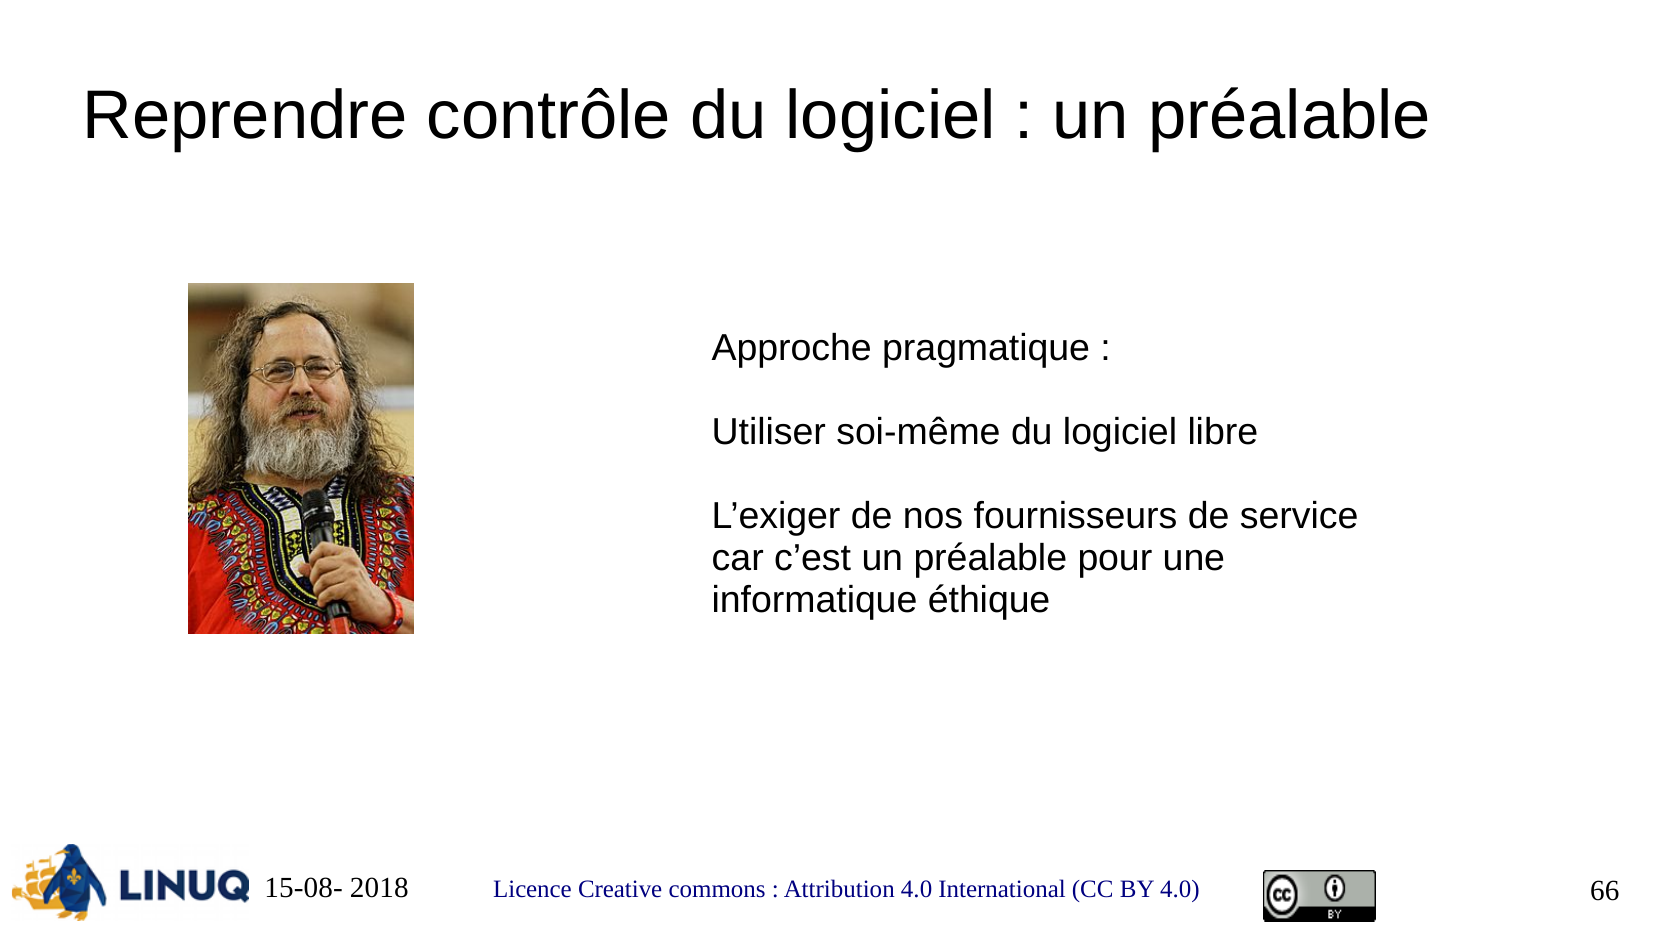

# Reprendre contrôle du logiciel : un préalable
Approche pragmatique :
Utiliser soi-même du logiciel libre
L’exiger de nos fournisseurs de service car c’est un préalable pour une informatique éthique
15-08- 2018
66